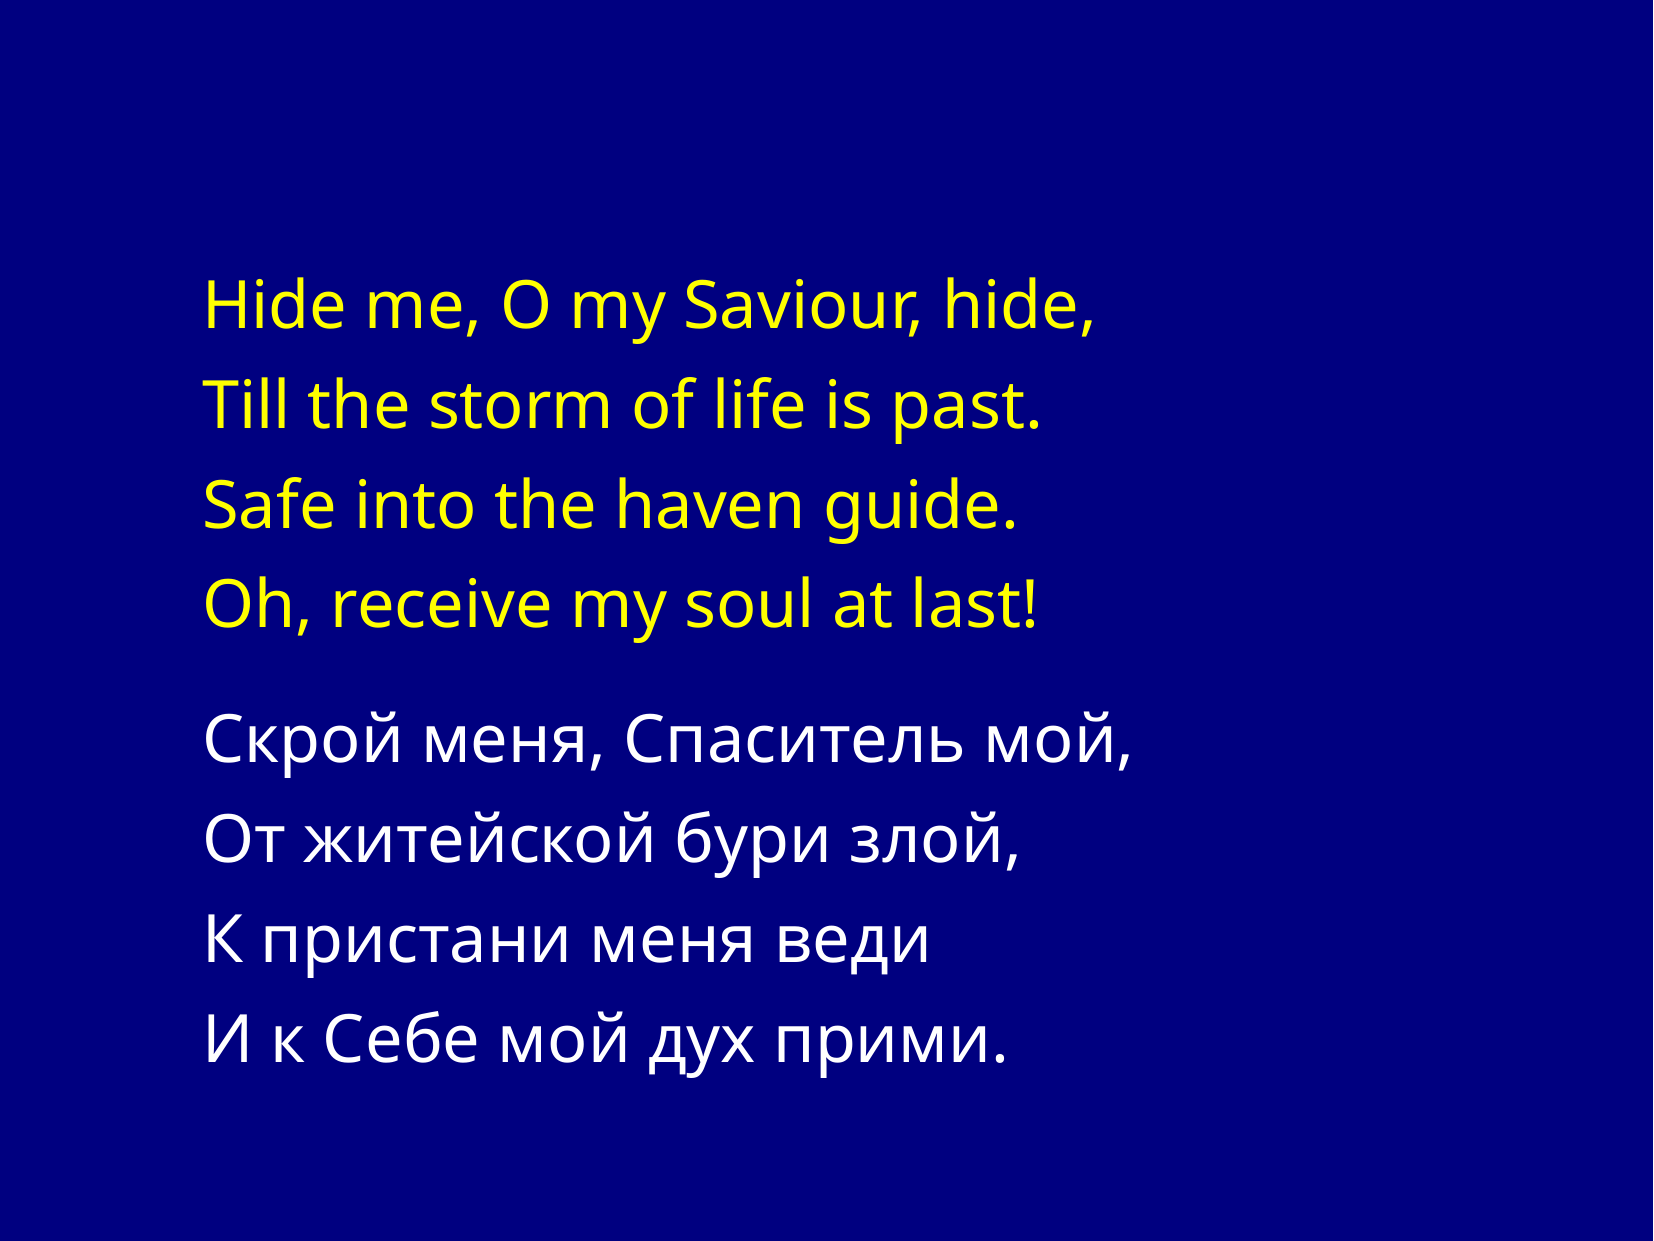

Hide me, O my Saviour, hide,
	Till the storm of life is past.
	Safe into the haven guide.
	Oh, receive my soul at last!
	Скрой меня, Спаситель мой,
	От житейской бури злой,
	К пристани меня веди
	И к Себе мой дух прими.